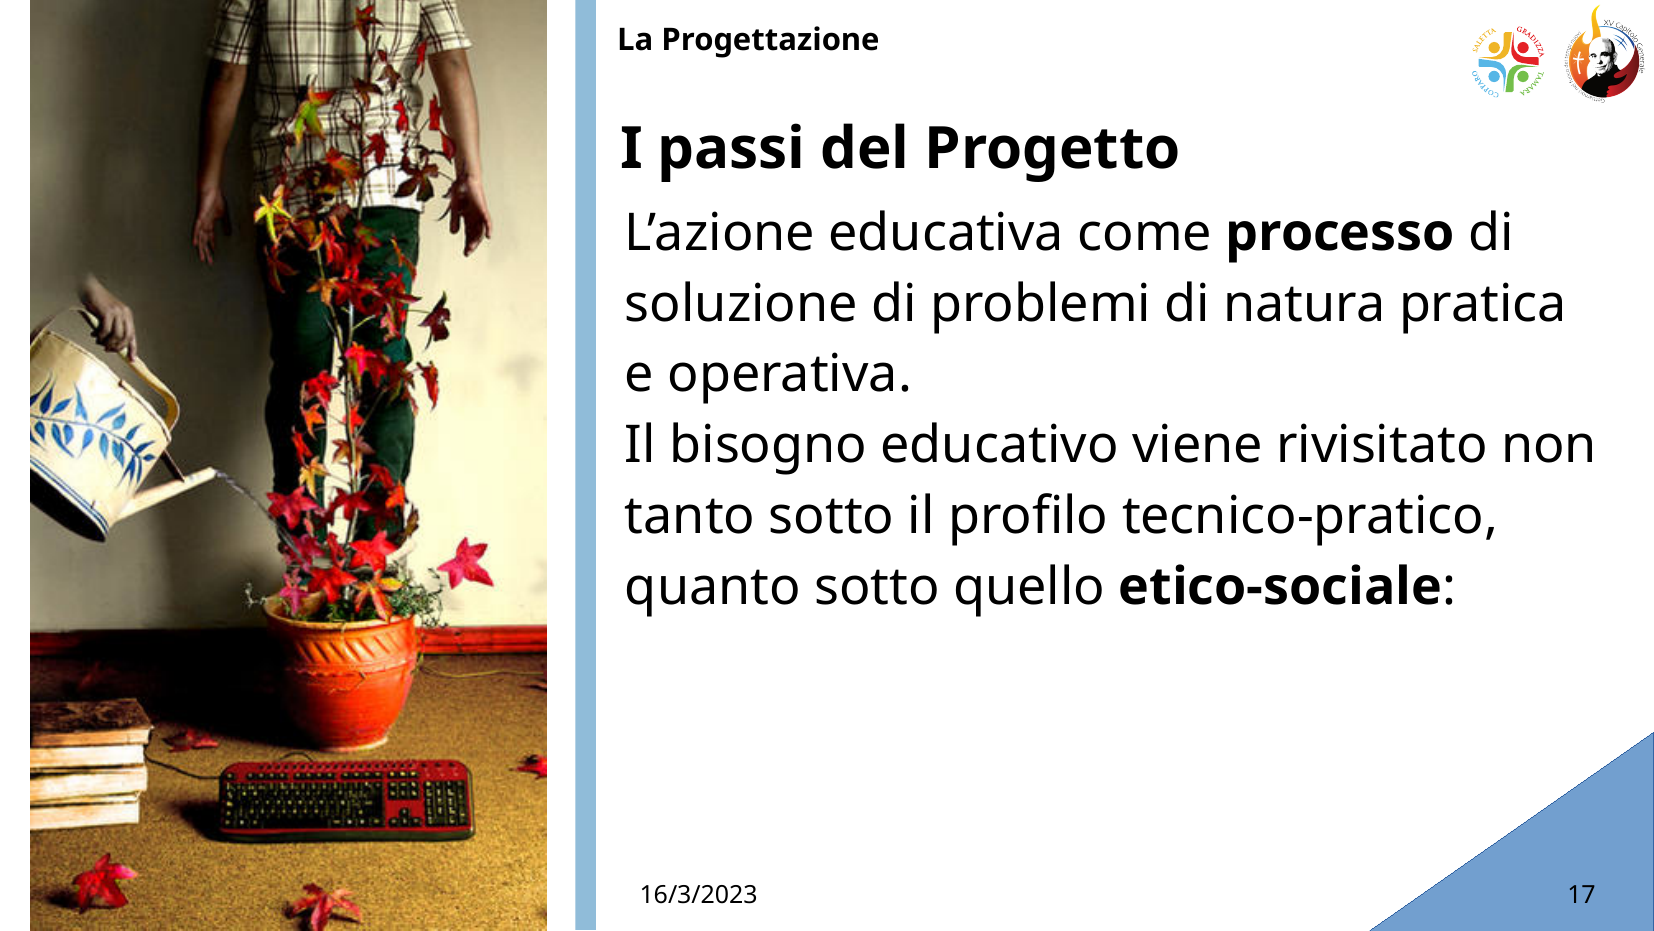

La Progettazione
I passi del Progetto
# L’azione educativa come processo di soluzione di problemi di natura pratica e operativa.
Il bisogno educativo viene rivisitato non tanto sotto il profilo tecnico-pratico, quanto sotto quello etico-sociale: